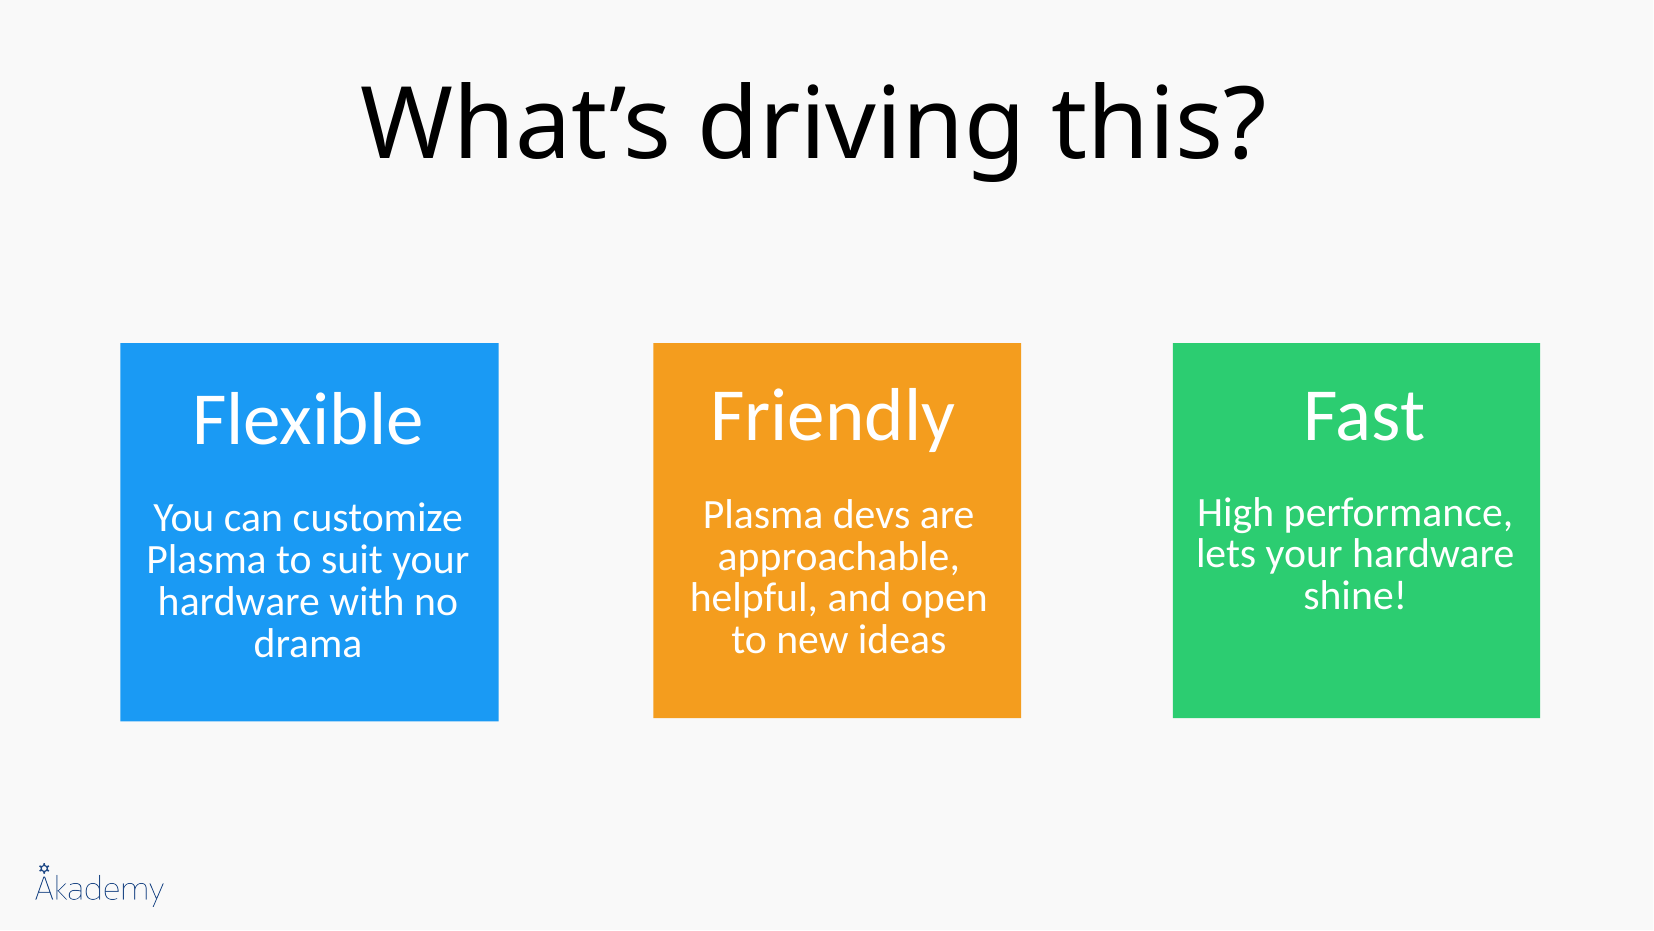

What’s driving this?
Friendly
Fast
Flexible
High performance, lets your hardware shine!
Plasma devs are approachable, helpful, and open to new ideas
You can customize Plasma to suit your hardware with no drama